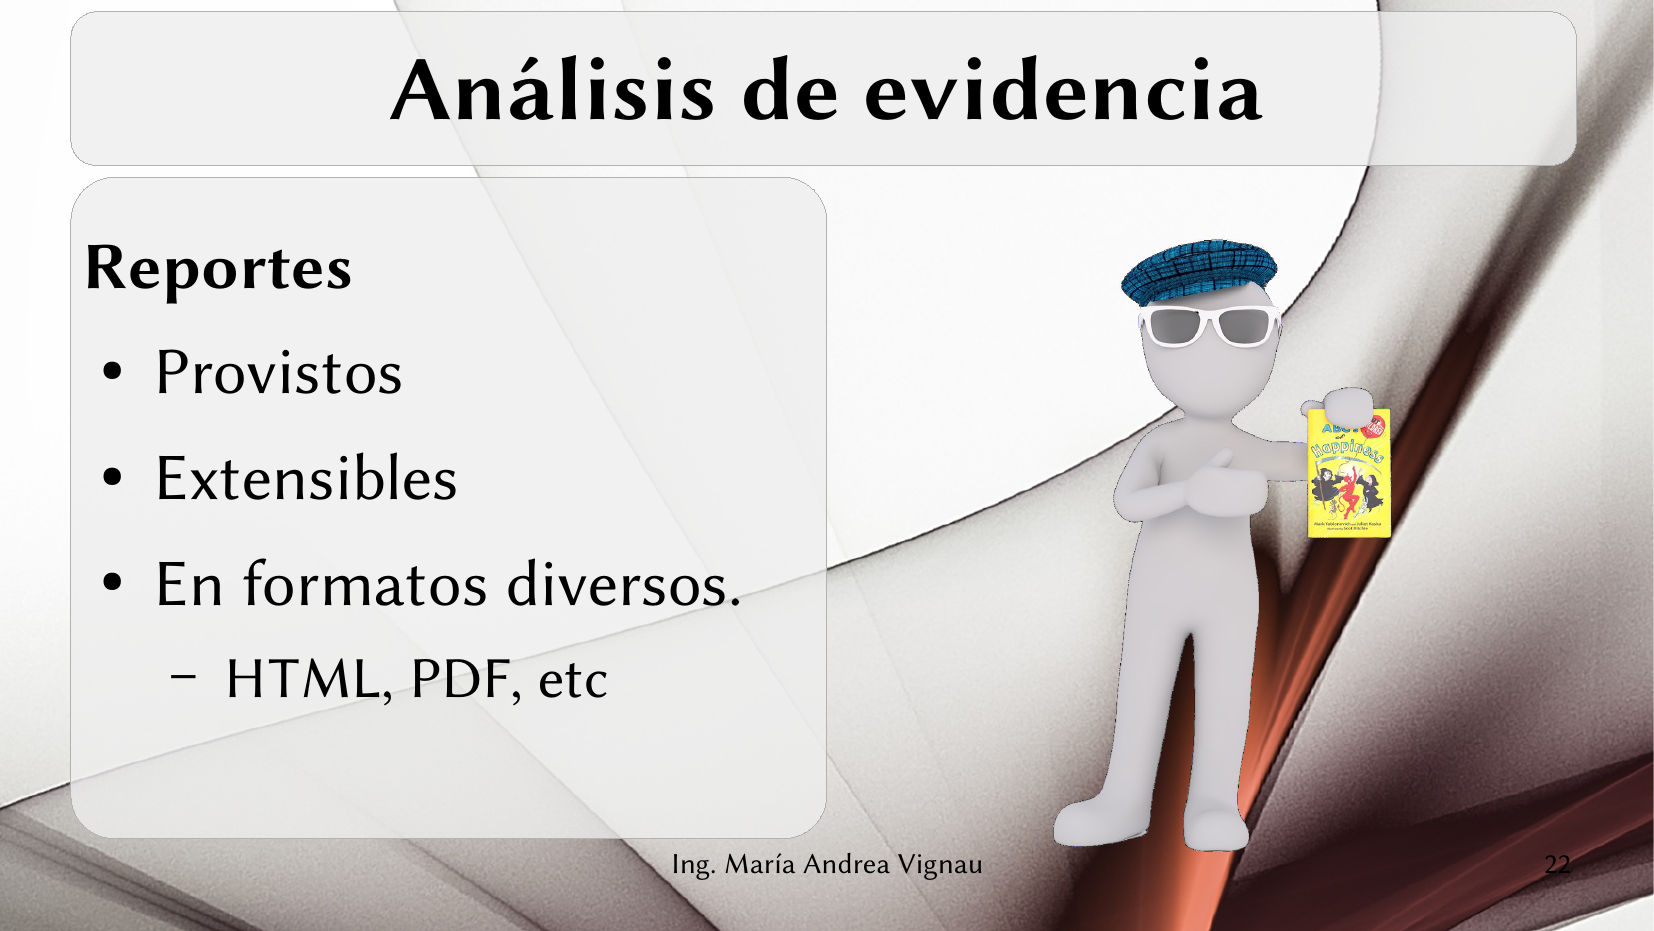

# Análisis de evidencia
Reportes
Provistos
Extensibles
En formatos diversos.
HTML, PDF, etc
Ing. María Andrea Vignau
22